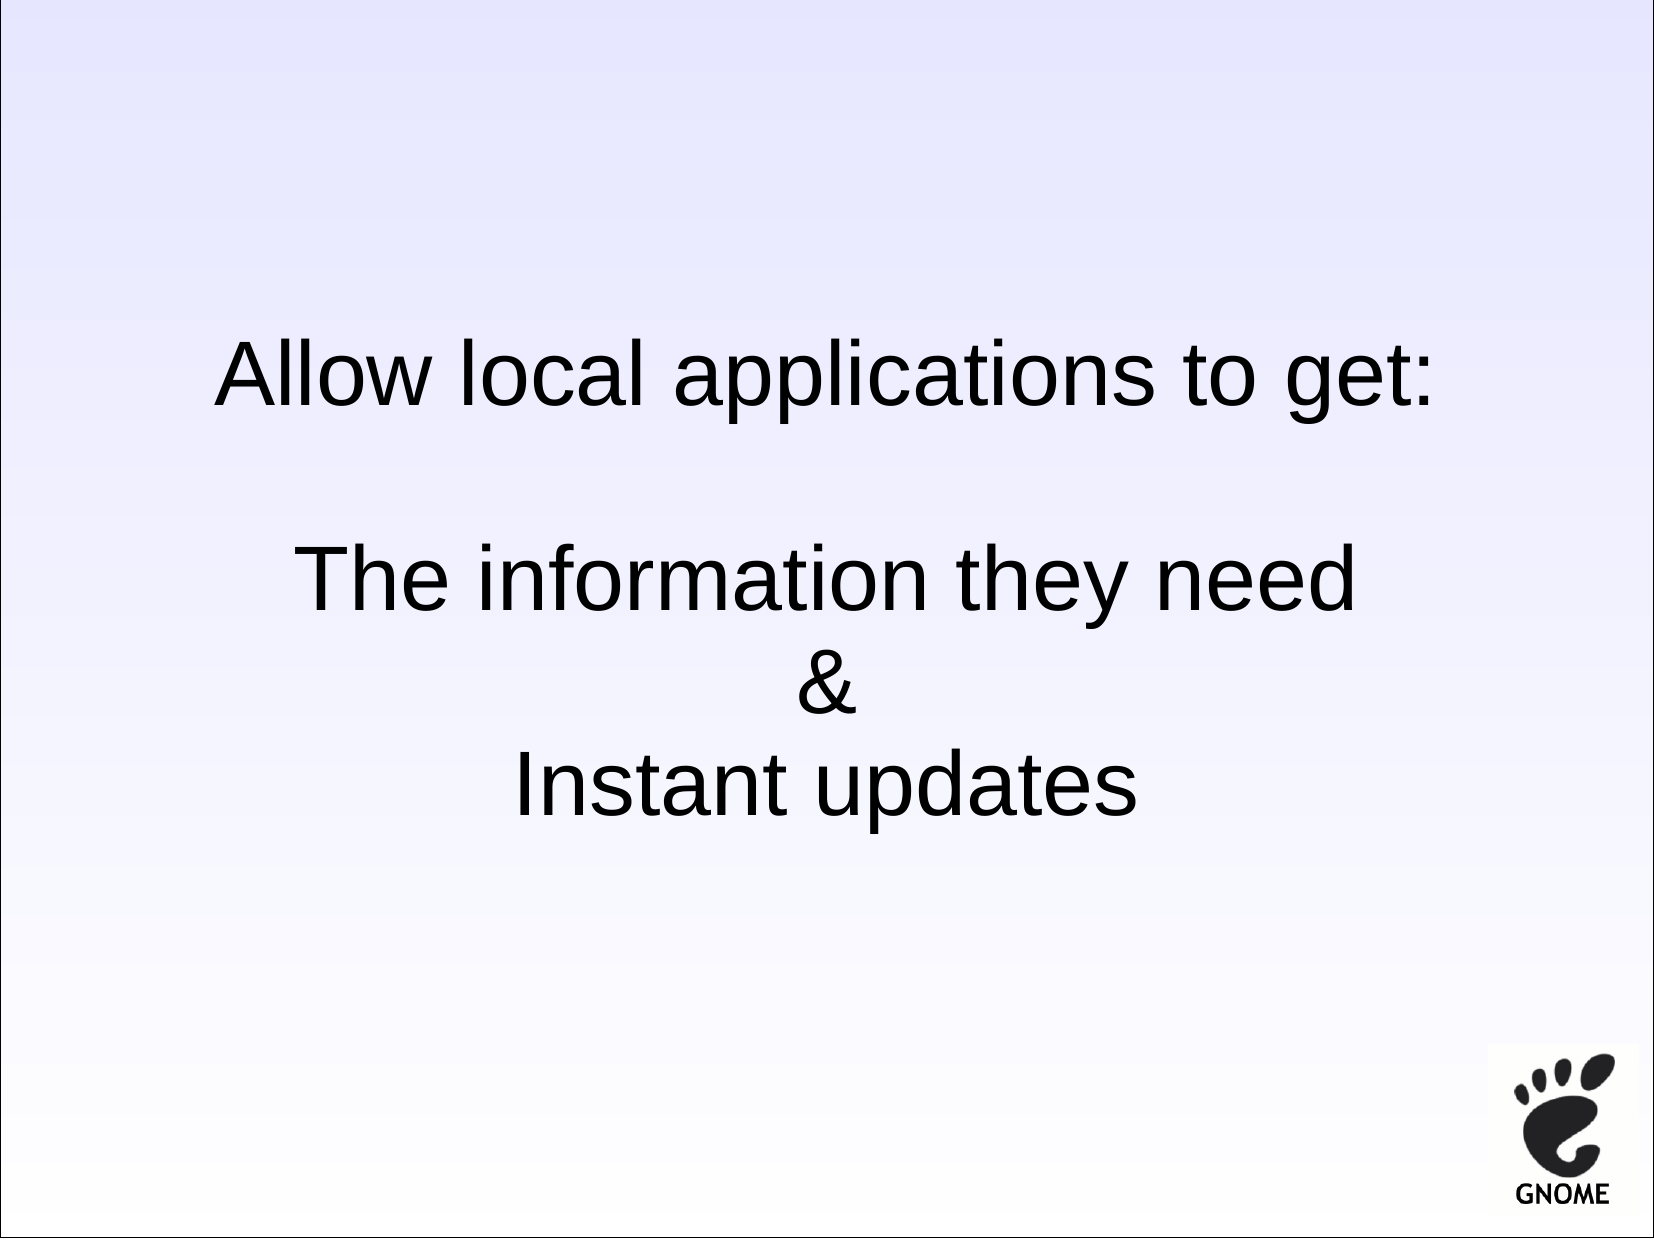

# Allow local applications to get: The information they need & Instant updates